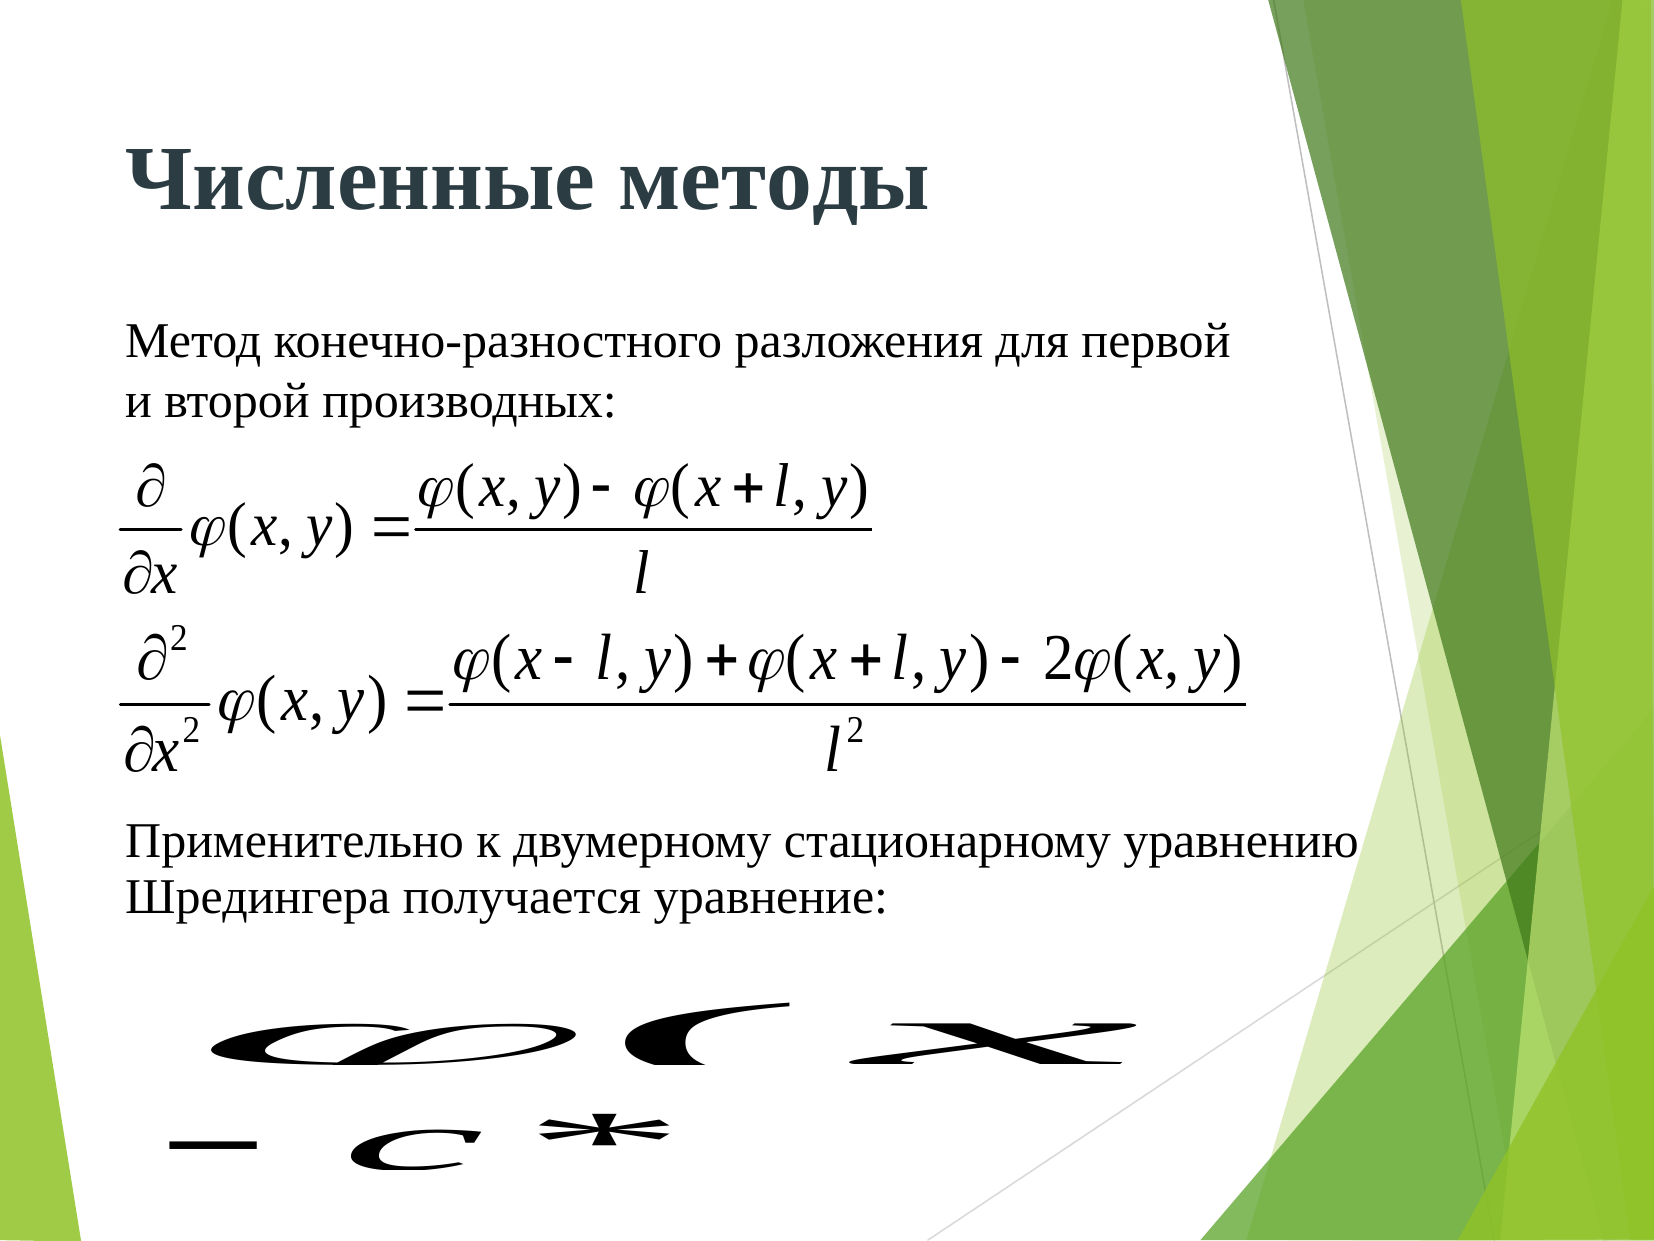

# Численные методы
Метод конечно-разностного разложения для первой и второй производных:
Применительно к двумерному стационарному уравнению
Шредингера получается уравнение: